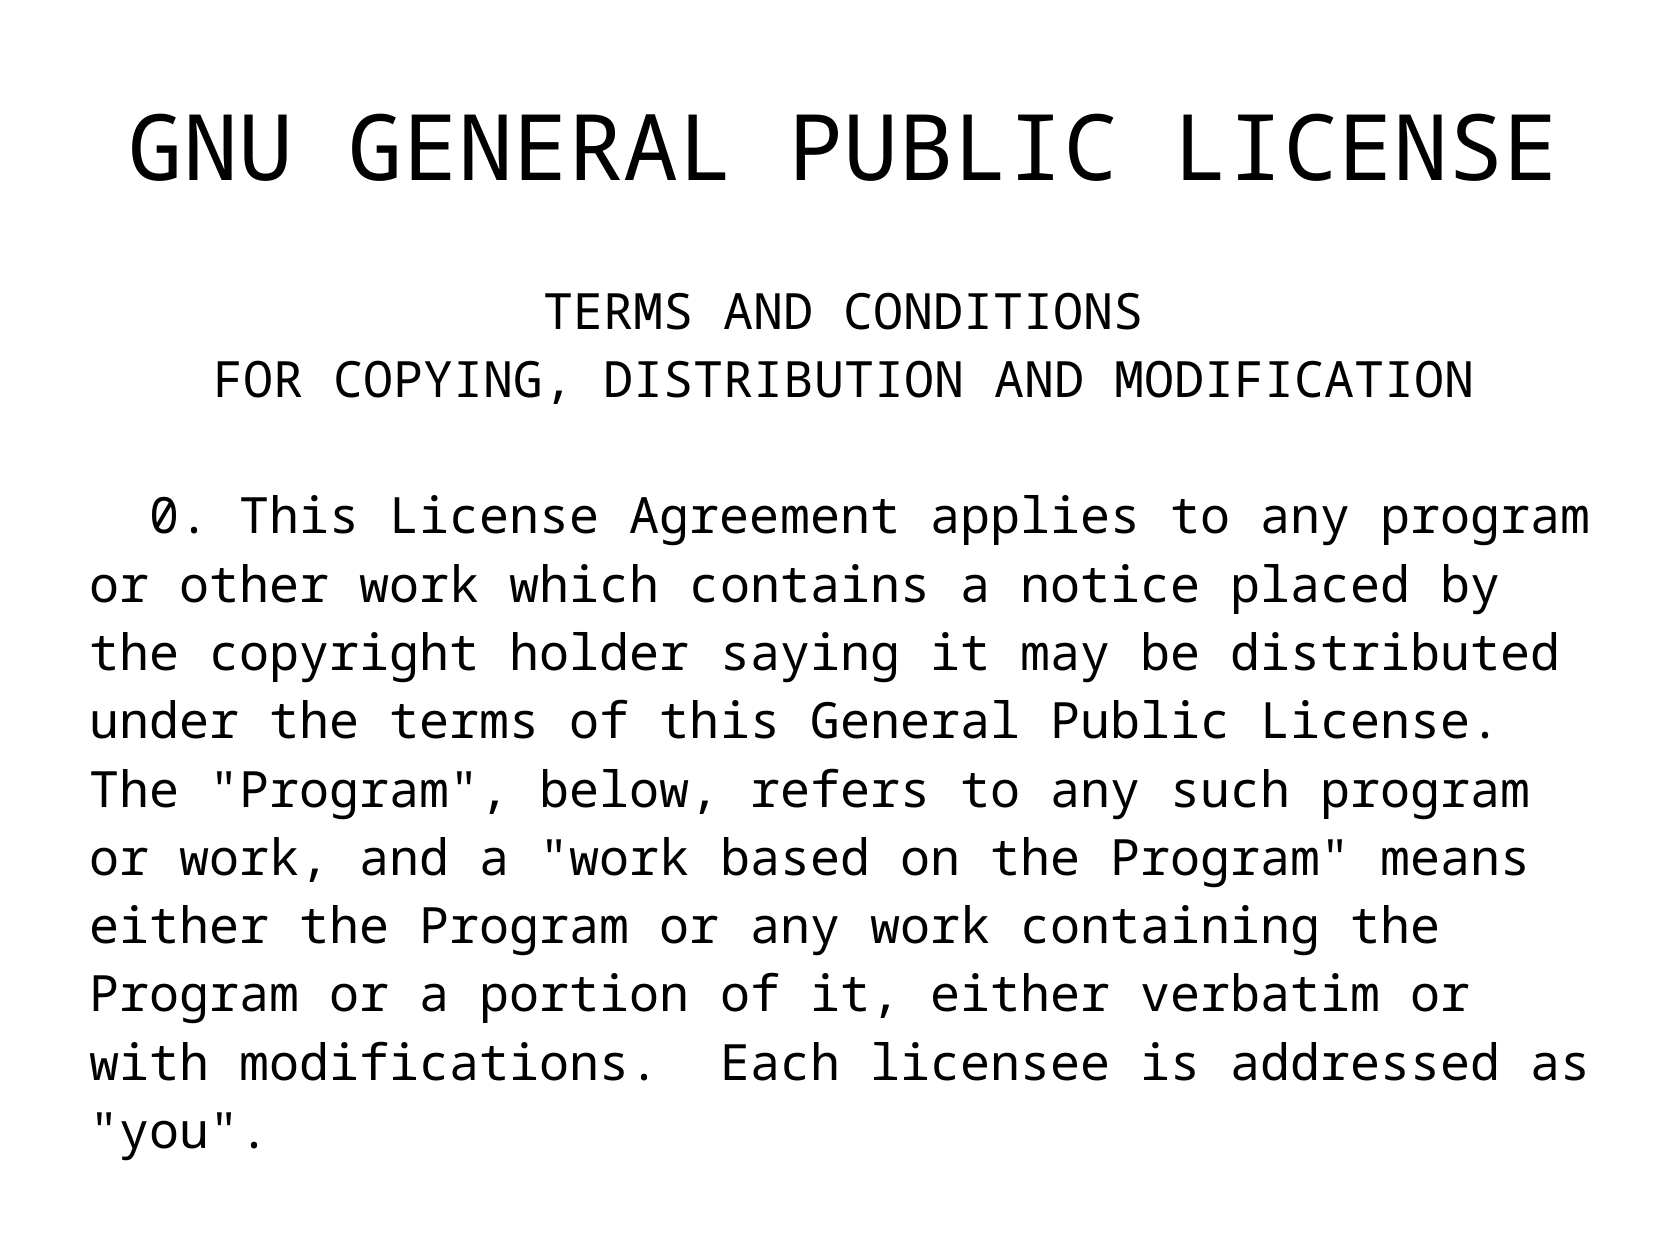

GNU GENERAL PUBLIC LICENSE
TERMS AND CONDITIONS
FOR COPYING, DISTRIBUTION AND MODIFICATION
 0. This License Agreement applies to any program or other work which contains a notice placed by the copyright holder saying it may be distributed under the terms of this General Public License. The "Program", below, refers to any such program or work, and a "work based on the Program" means either the Program or any work containing the
Program or a portion of it, either verbatim or with modifications. Each licensee is addressed as "you".
 1. You may copy and distribute verbatim copies of the Program's source code as you receive it,